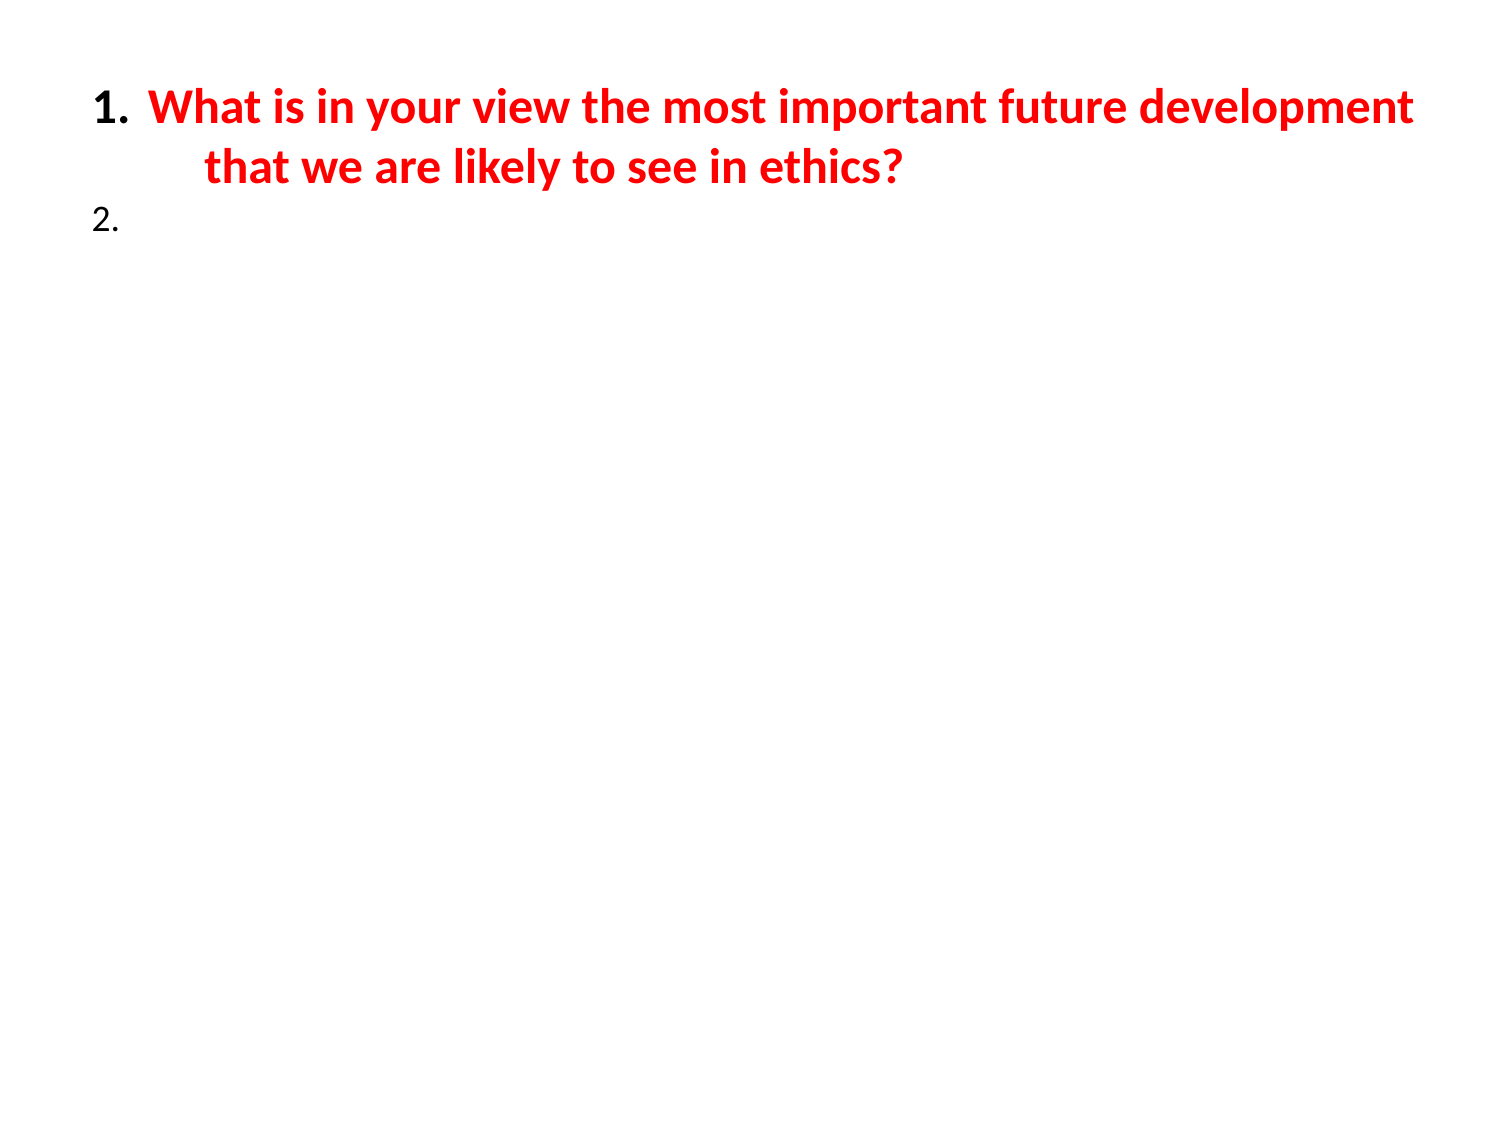

What is in your view the most important future development that we are likely to see in ethics?